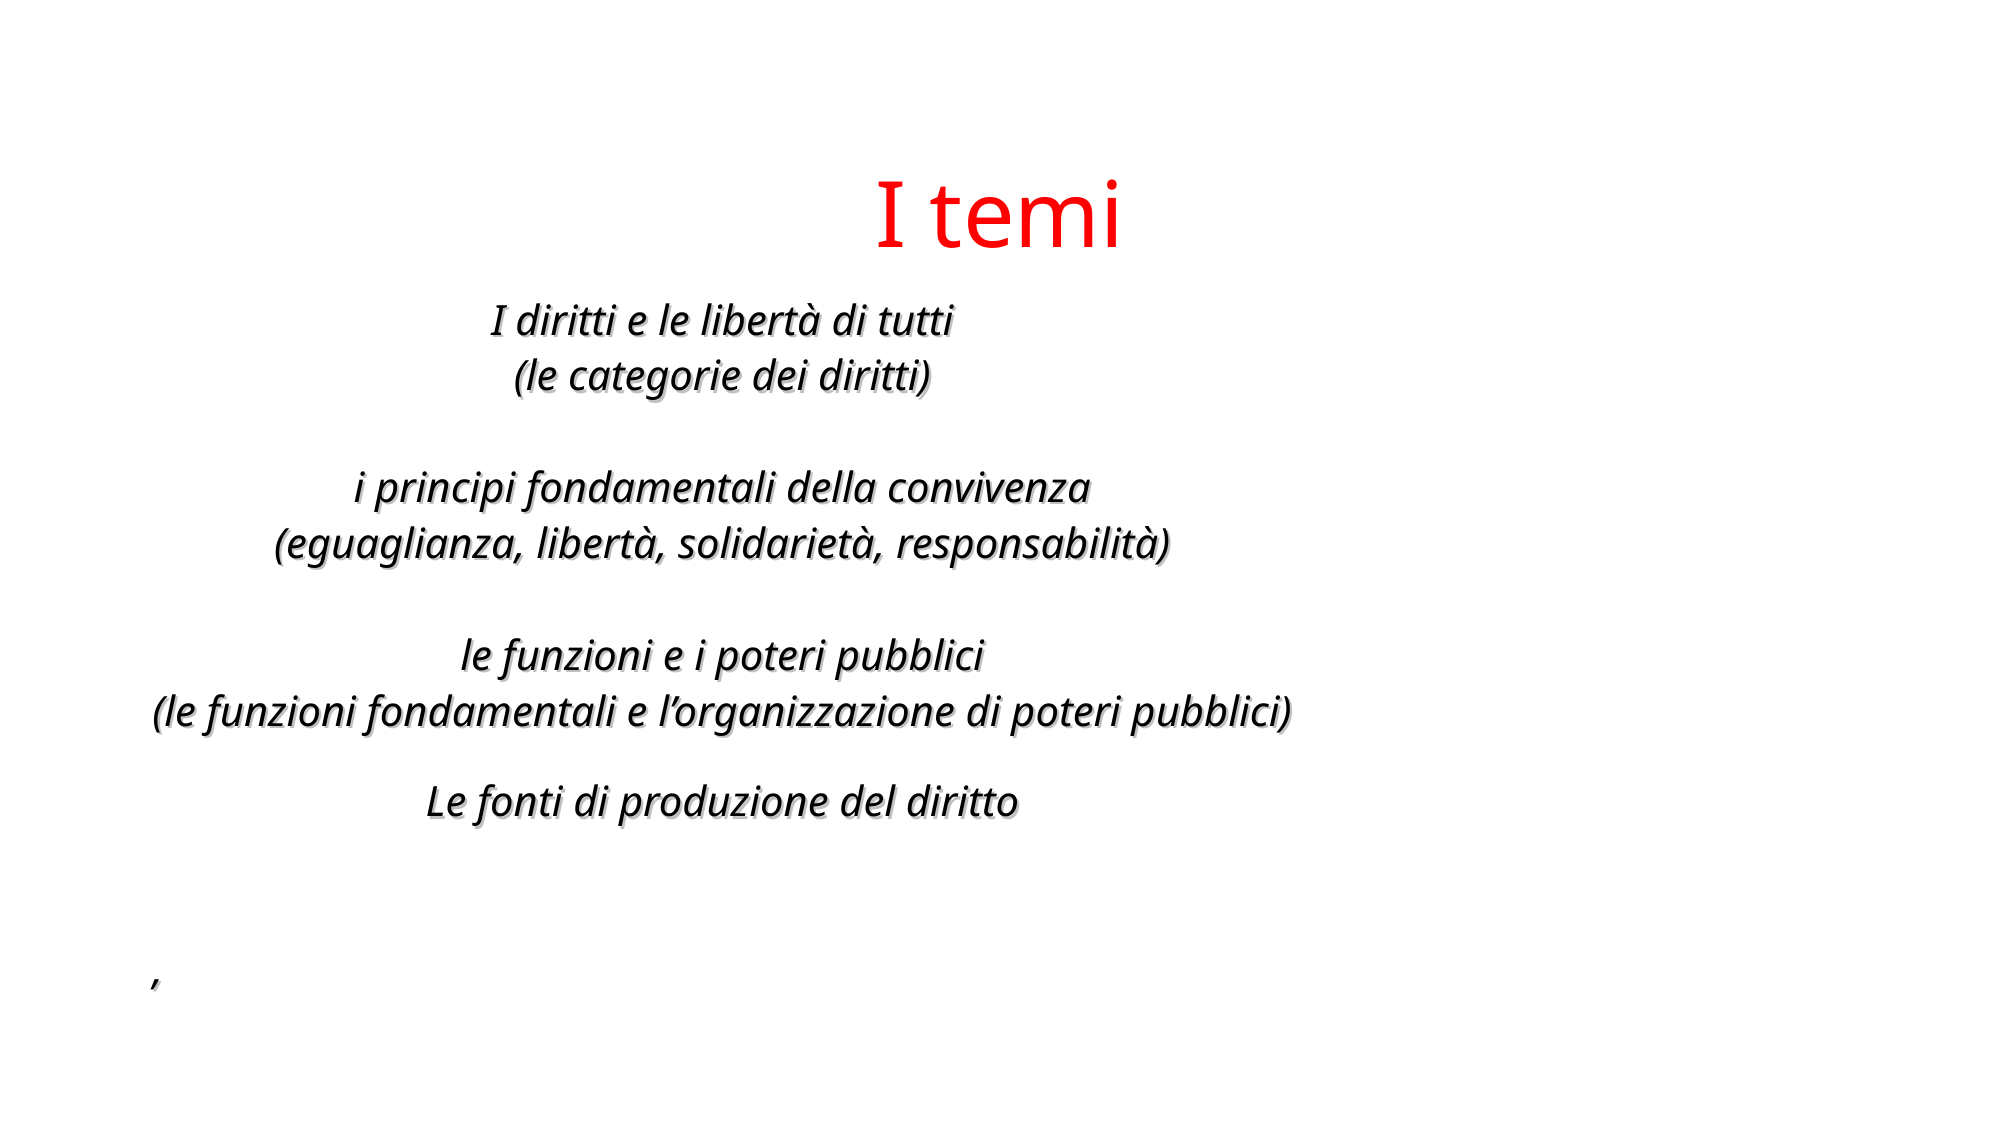

# I temi
I diritti e le libertà di tutti
(le categorie dei diritti)
i principi fondamentali della convivenza
(eguaglianza, libertà, solidarietà, responsabilità)
le funzioni e i poteri pubblici
(le funzioni fondamentali e l’organizzazione di poteri pubblici)
Le fonti di produzione del diritto
,